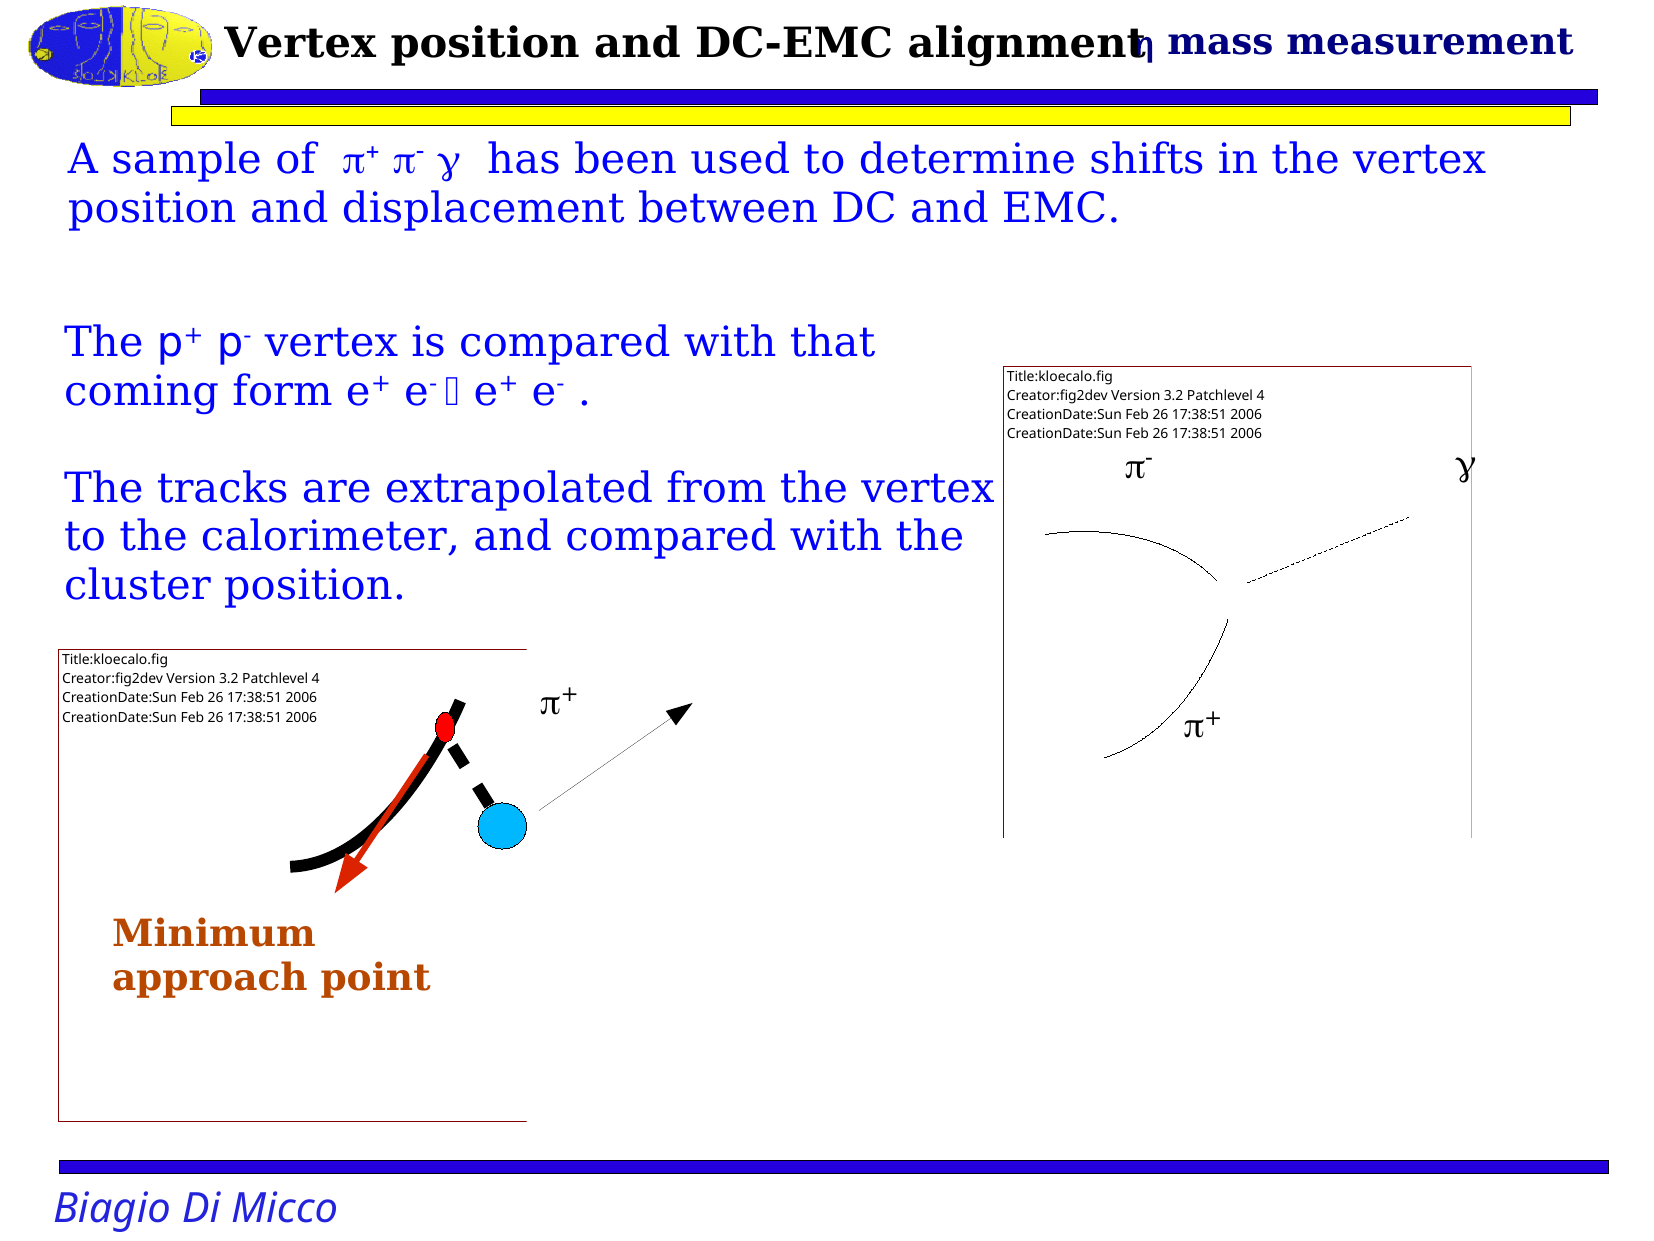

Vertex position and DC-EMC alignment
A sample of p+ p- g has been used to determine shifts in the vertex position and displacement between DC and EMC.
The p+ p- vertex is compared with that coming form e+ e-  e+ e- .
The tracks are extrapolated from the vertex to the calorimeter, and compared with the cluster position.
g
p-
p+
p+
Minimum approach point